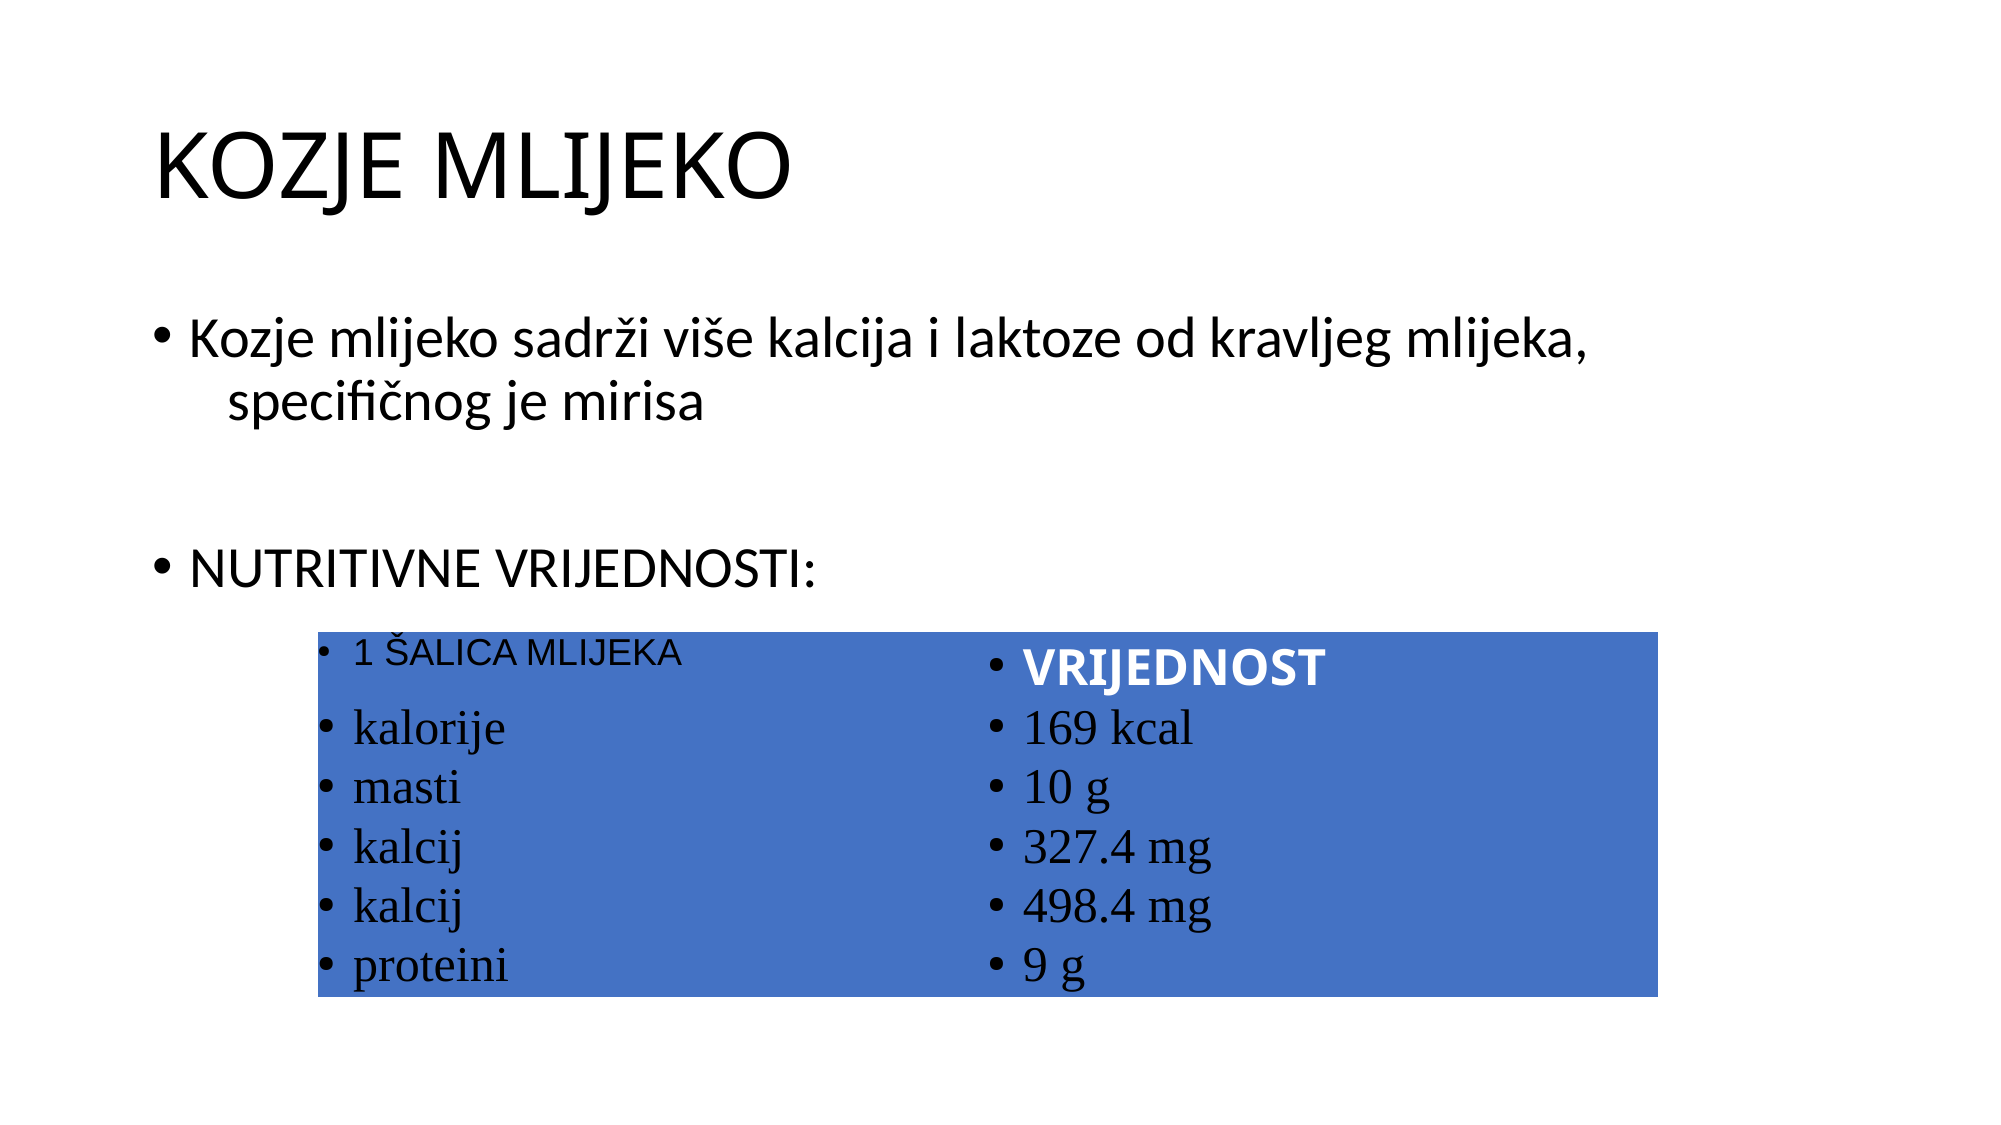

# KOZJE MLIJEKO
Kozje mlijeko sadrži više kalcija i laktoze od kravljeg mlijeka, specifičnog je mirisa
NUTRITIVNE VRIJEDNOSTI:
| 1 ŠALICA MLIJEKA | VRIJEDNOST |
| --- | --- |
| kalorije | 169 kcal |
| masti | 10 g |
| kalcij | 327.4 mg |
| kalcij | 498.4 mg |
| proteini | 9 g |